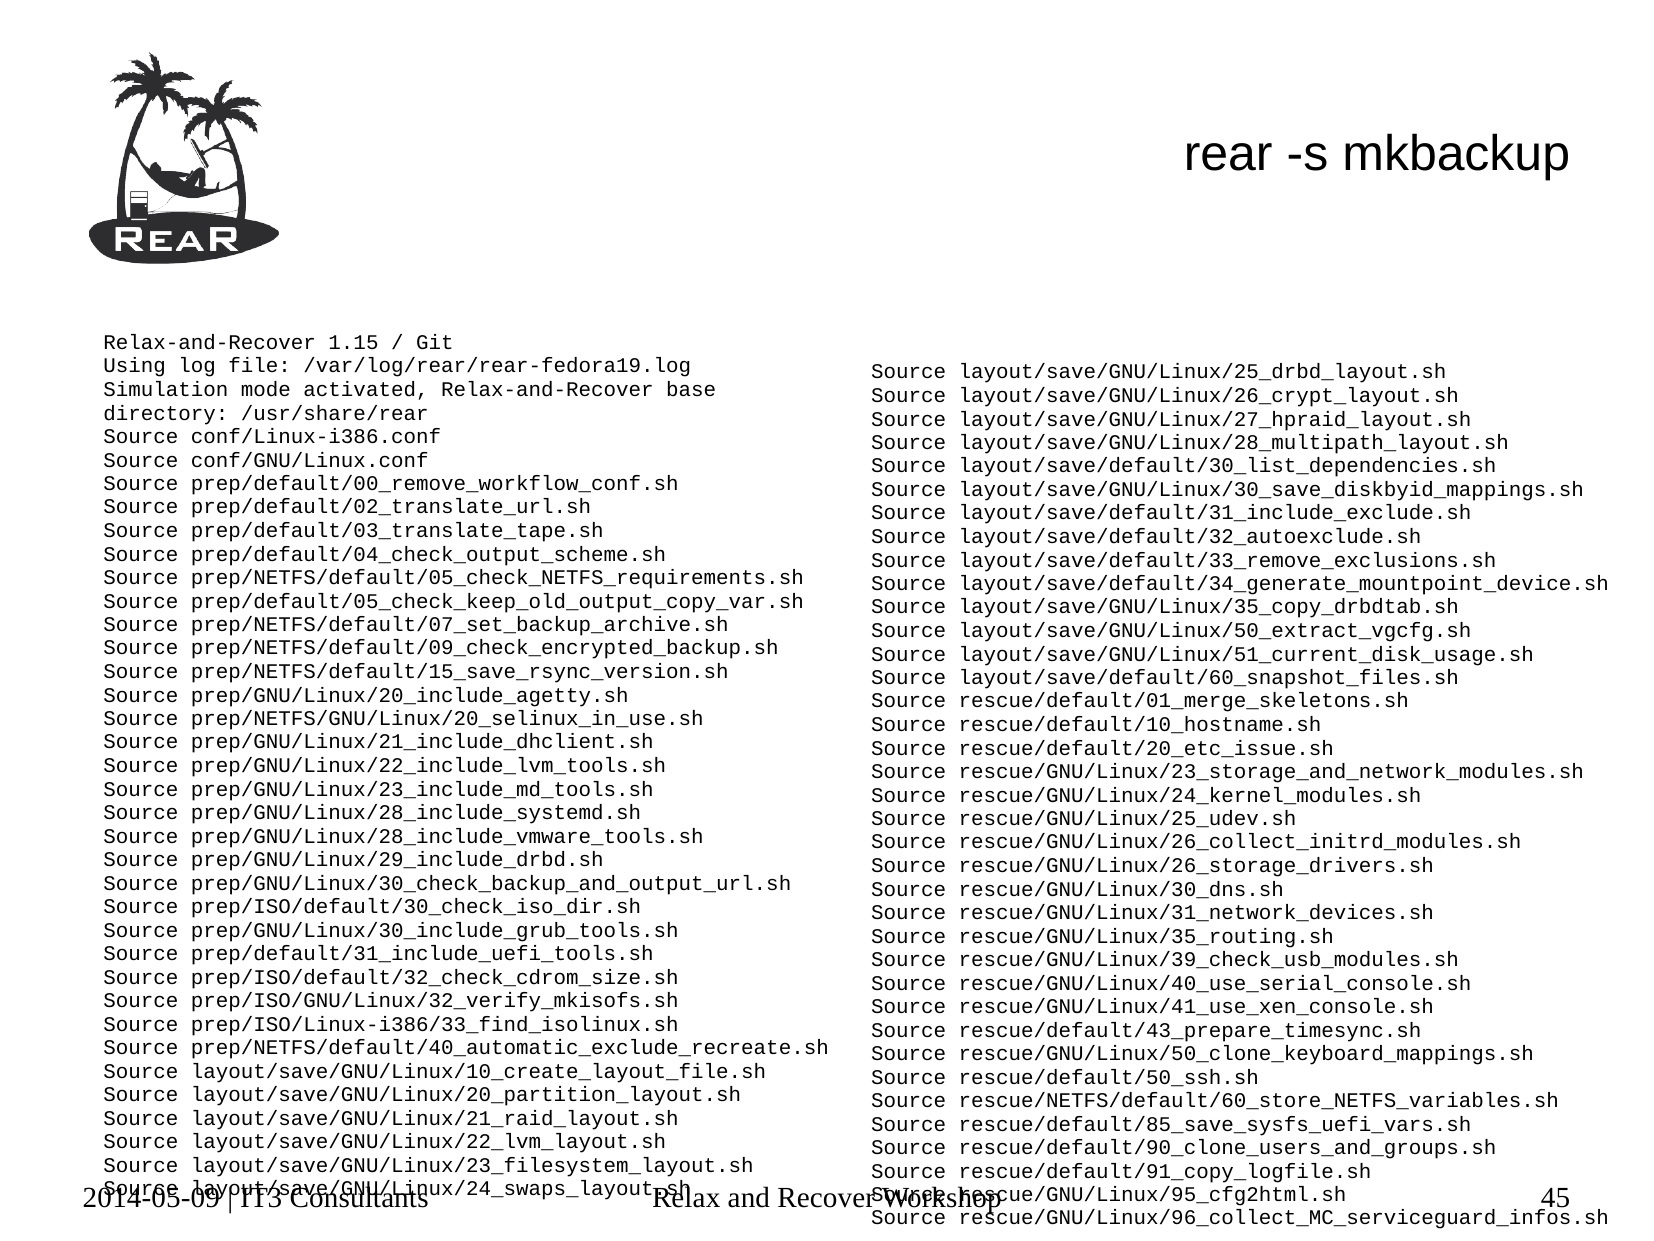

# rear -s mkbackup
Relax-and-Recover 1.15 / Git
Using log file: /var/log/rear/rear-fedora19.log
Simulation mode activated, Relax-and-Recover base directory: /usr/share/rear
Source conf/Linux-i386.conf
Source conf/GNU/Linux.conf
Source prep/default/00_remove_workflow_conf.sh
Source prep/default/02_translate_url.sh
Source prep/default/03_translate_tape.sh
Source prep/default/04_check_output_scheme.sh
Source prep/NETFS/default/05_check_NETFS_requirements.sh
Source prep/default/05_check_keep_old_output_copy_var.sh
Source prep/NETFS/default/07_set_backup_archive.sh
Source prep/NETFS/default/09_check_encrypted_backup.sh
Source prep/NETFS/default/15_save_rsync_version.sh
Source prep/GNU/Linux/20_include_agetty.sh
Source prep/NETFS/GNU/Linux/20_selinux_in_use.sh
Source prep/GNU/Linux/21_include_dhclient.sh
Source prep/GNU/Linux/22_include_lvm_tools.sh
Source prep/GNU/Linux/23_include_md_tools.sh
Source prep/GNU/Linux/28_include_systemd.sh
Source prep/GNU/Linux/28_include_vmware_tools.sh
Source prep/GNU/Linux/29_include_drbd.sh
Source prep/GNU/Linux/30_check_backup_and_output_url.sh
Source prep/ISO/default/30_check_iso_dir.sh
Source prep/GNU/Linux/30_include_grub_tools.sh
Source prep/default/31_include_uefi_tools.sh
Source prep/ISO/default/32_check_cdrom_size.sh
Source prep/ISO/GNU/Linux/32_verify_mkisofs.sh
Source prep/ISO/Linux-i386/33_find_isolinux.sh
Source prep/NETFS/default/40_automatic_exclude_recreate.sh
Source layout/save/GNU/Linux/10_create_layout_file.sh
Source layout/save/GNU/Linux/20_partition_layout.sh
Source layout/save/GNU/Linux/21_raid_layout.sh
Source layout/save/GNU/Linux/22_lvm_layout.sh
Source layout/save/GNU/Linux/23_filesystem_layout.sh
Source layout/save/GNU/Linux/24_swaps_layout.sh
Source layout/save/GNU/Linux/25_drbd_layout.sh
Source layout/save/GNU/Linux/26_crypt_layout.sh
Source layout/save/GNU/Linux/27_hpraid_layout.sh
Source layout/save/GNU/Linux/28_multipath_layout.sh
Source layout/save/default/30_list_dependencies.sh
Source layout/save/GNU/Linux/30_save_diskbyid_mappings.sh
Source layout/save/default/31_include_exclude.sh
Source layout/save/default/32_autoexclude.sh
Source layout/save/default/33_remove_exclusions.sh
Source layout/save/default/34_generate_mountpoint_device.sh
Source layout/save/GNU/Linux/35_copy_drbdtab.sh
Source layout/save/GNU/Linux/50_extract_vgcfg.sh
Source layout/save/GNU/Linux/51_current_disk_usage.sh
Source layout/save/default/60_snapshot_files.sh
Source rescue/default/01_merge_skeletons.sh
Source rescue/default/10_hostname.sh
Source rescue/default/20_etc_issue.sh
Source rescue/GNU/Linux/23_storage_and_network_modules.sh
Source rescue/GNU/Linux/24_kernel_modules.sh
Source rescue/GNU/Linux/25_udev.sh
Source rescue/GNU/Linux/26_collect_initrd_modules.sh
Source rescue/GNU/Linux/26_storage_drivers.sh
Source rescue/GNU/Linux/30_dns.sh
Source rescue/GNU/Linux/31_network_devices.sh
Source rescue/GNU/Linux/35_routing.sh
Source rescue/GNU/Linux/39_check_usb_modules.sh
Source rescue/GNU/Linux/40_use_serial_console.sh
Source rescue/GNU/Linux/41_use_xen_console.sh
Source rescue/default/43_prepare_timesync.sh
Source rescue/GNU/Linux/50_clone_keyboard_mappings.sh
Source rescue/default/50_ssh.sh
Source rescue/NETFS/default/60_store_NETFS_variables.sh
Source rescue/default/85_save_sysfs_uefi_vars.sh
Source rescue/default/90_clone_users_and_groups.sh
Source rescue/default/91_copy_logfile.sh
Source rescue/GNU/Linux/95_cfg2html.sh
Source rescue/GNU/Linux/96_collect_MC_serviceguard_infos.sh
2014-05-09 | IT3 Consultants
Relax and Recover Workshop
45